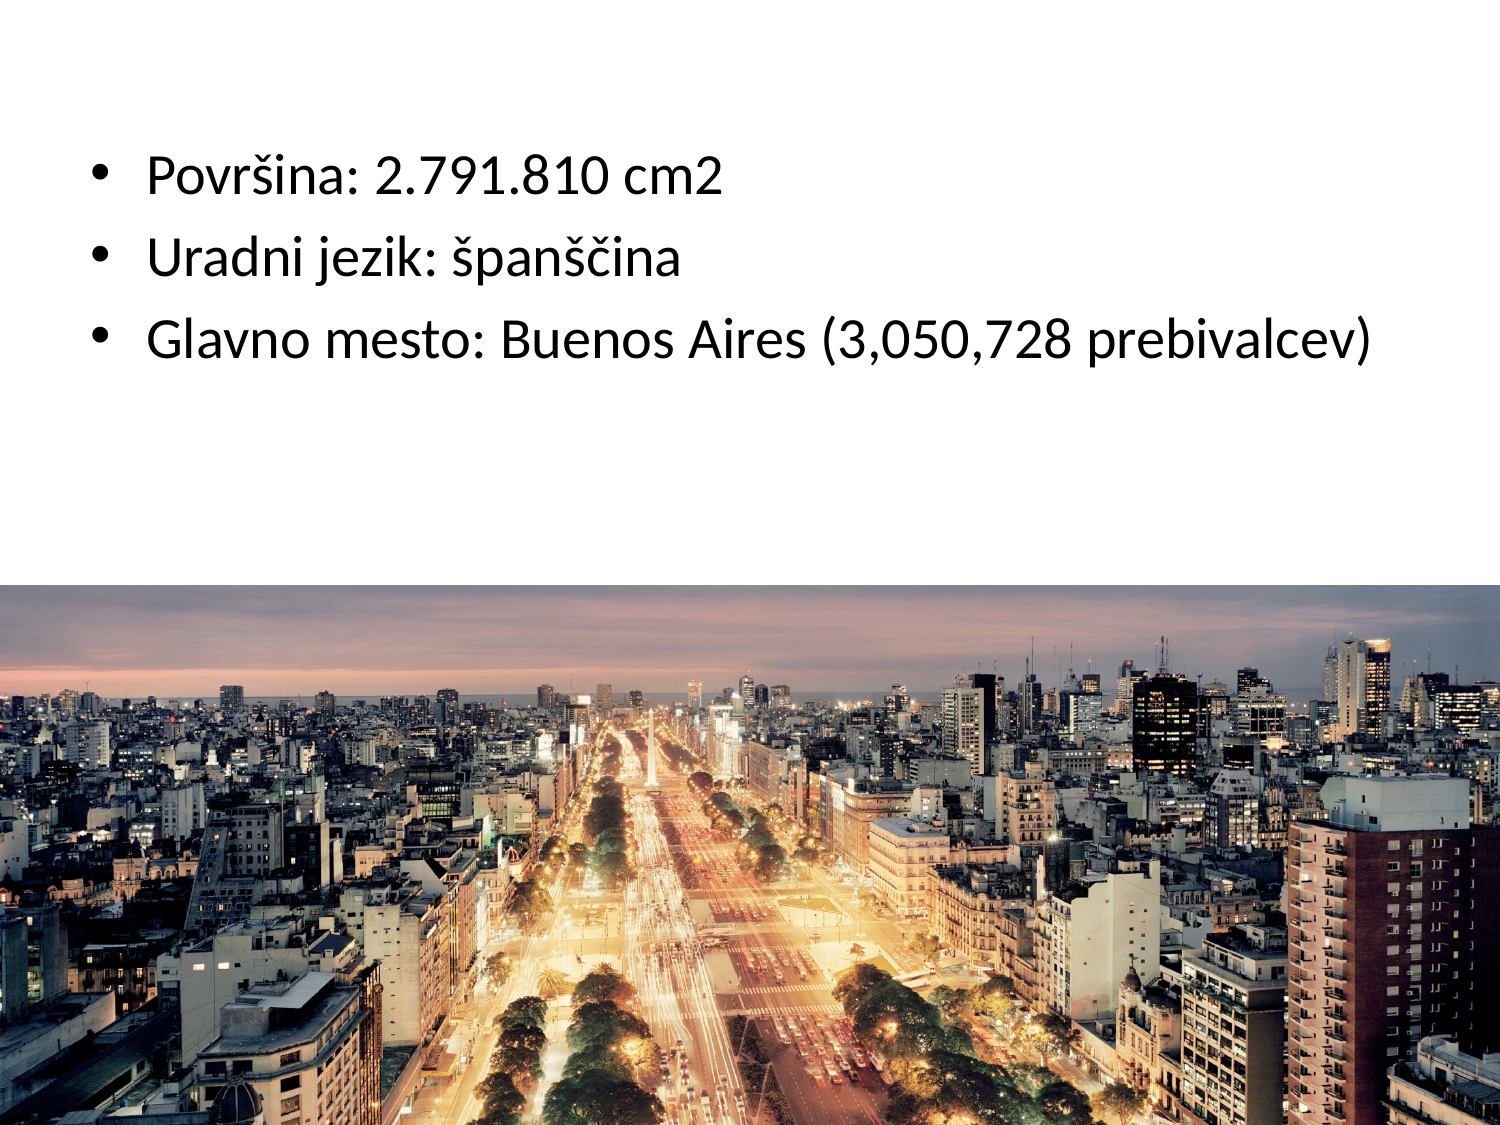

# Površina: 2.791.810 cm2
Uradni jezik: španščina
Glavno mesto: Buenos Aires (3,050,728 prebivalcev)